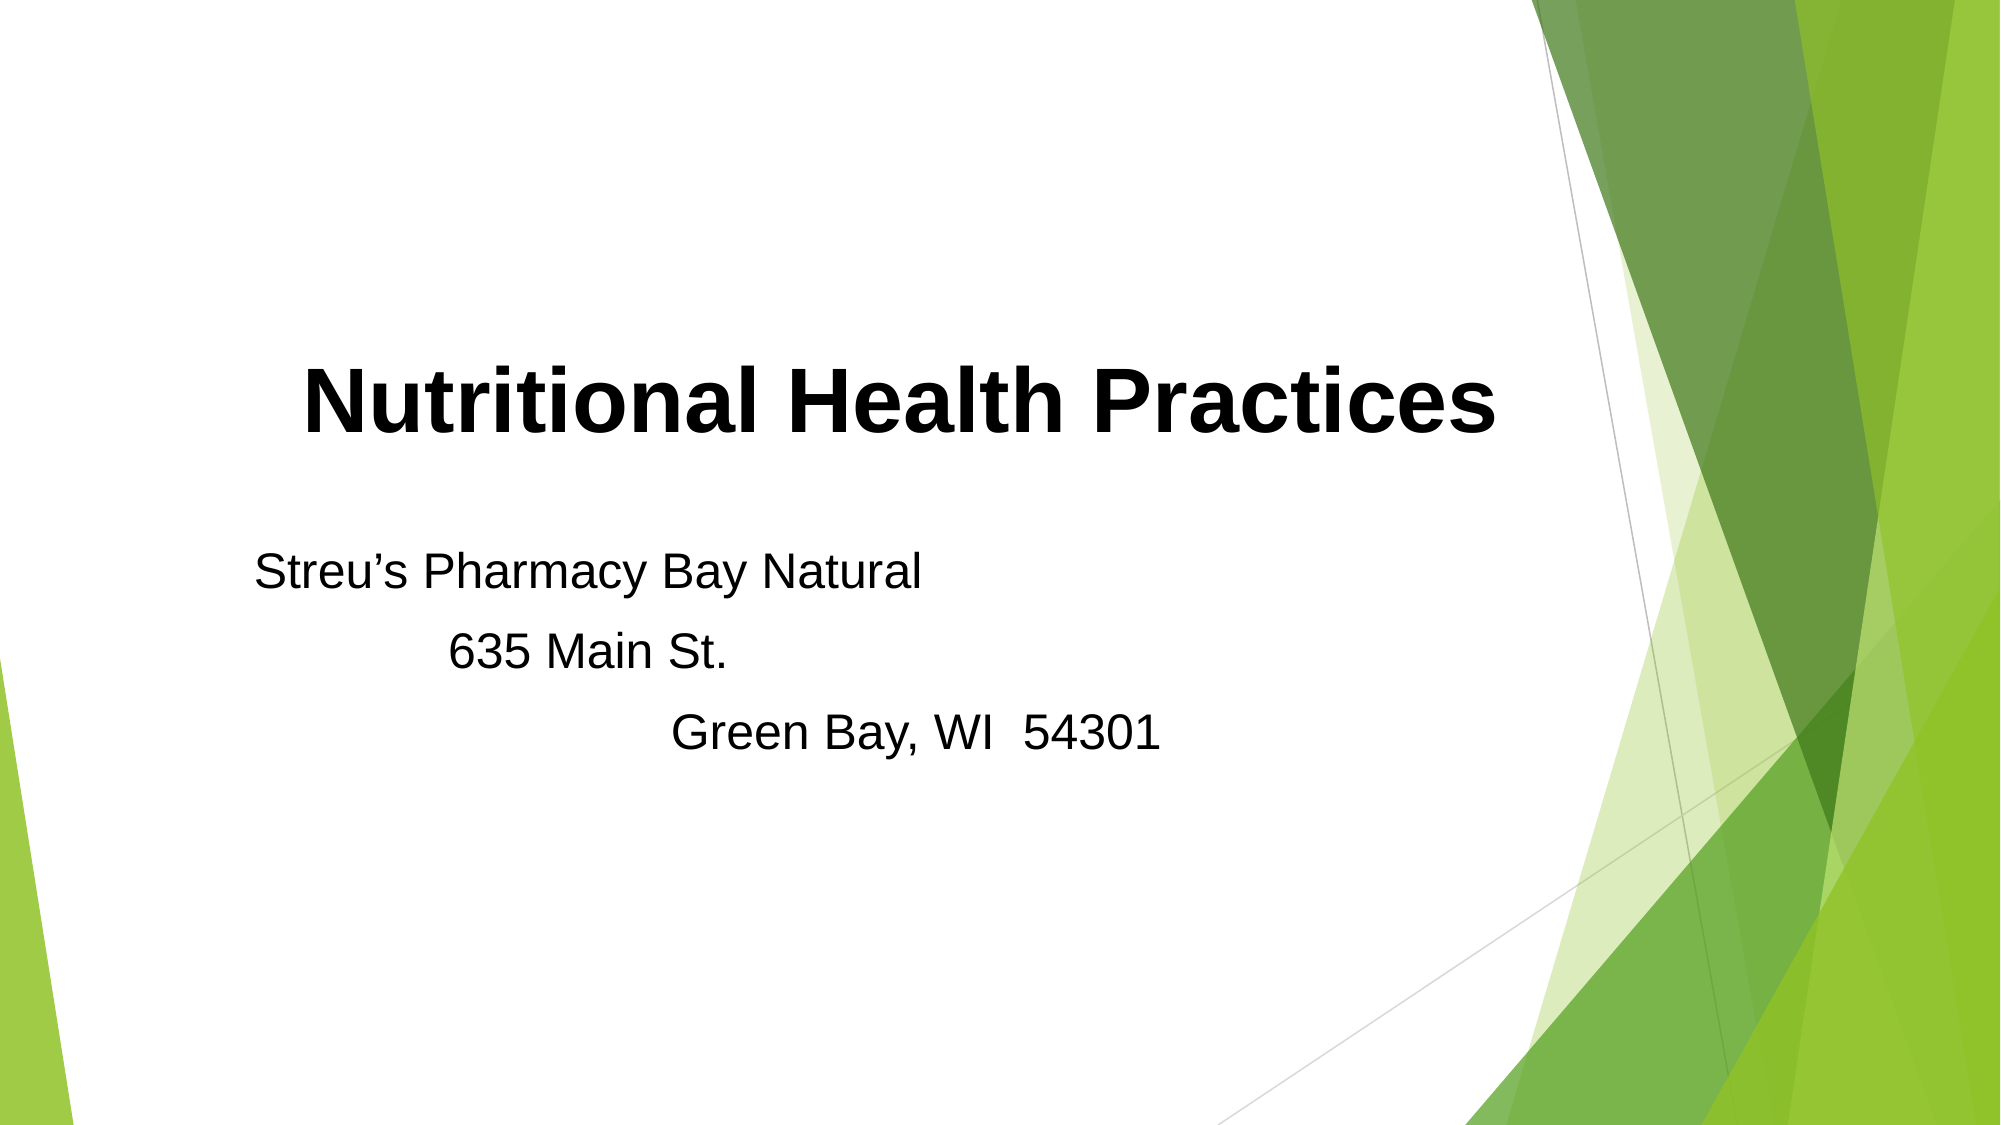

# Nutritional Health Practices
Streu’s Pharmacy Bay Natural
635 Main St.
								 Green Bay, WI 54301